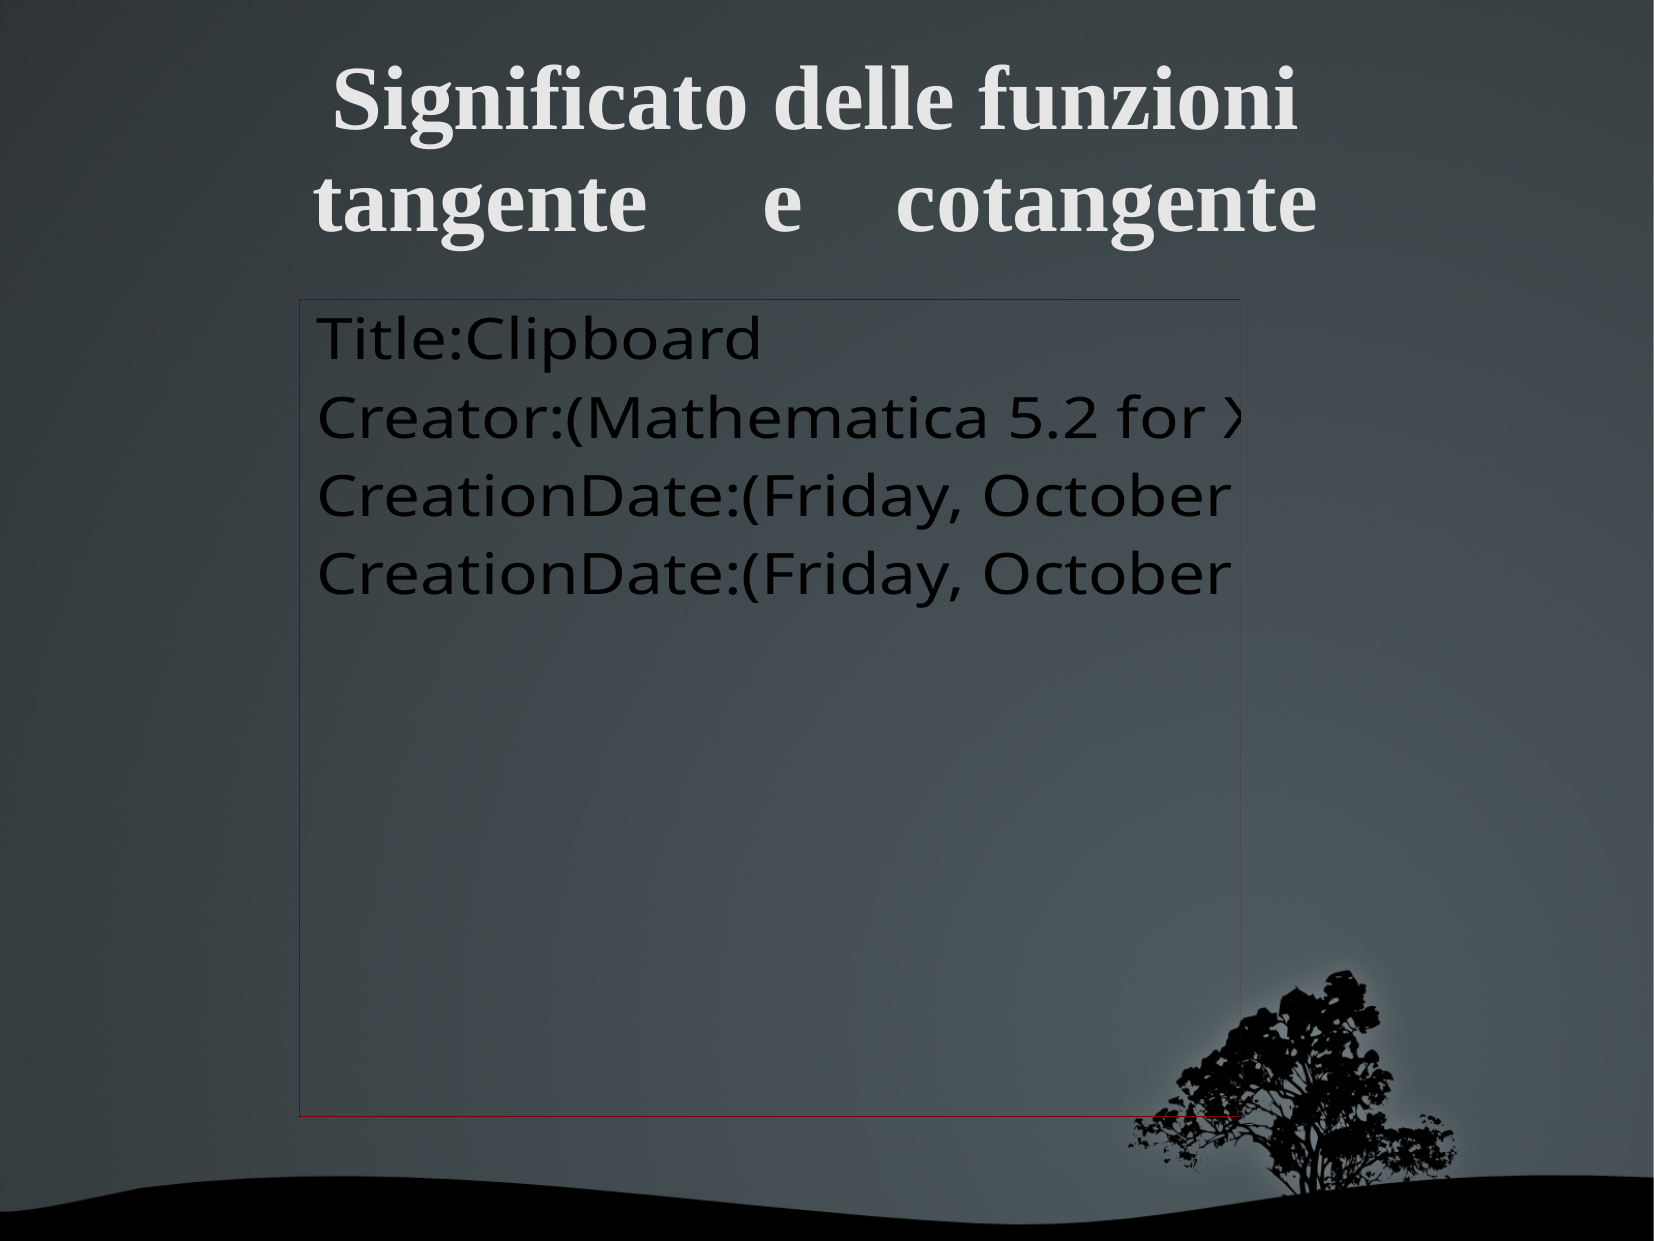

# Significato delle funzioni tangente e cotangente